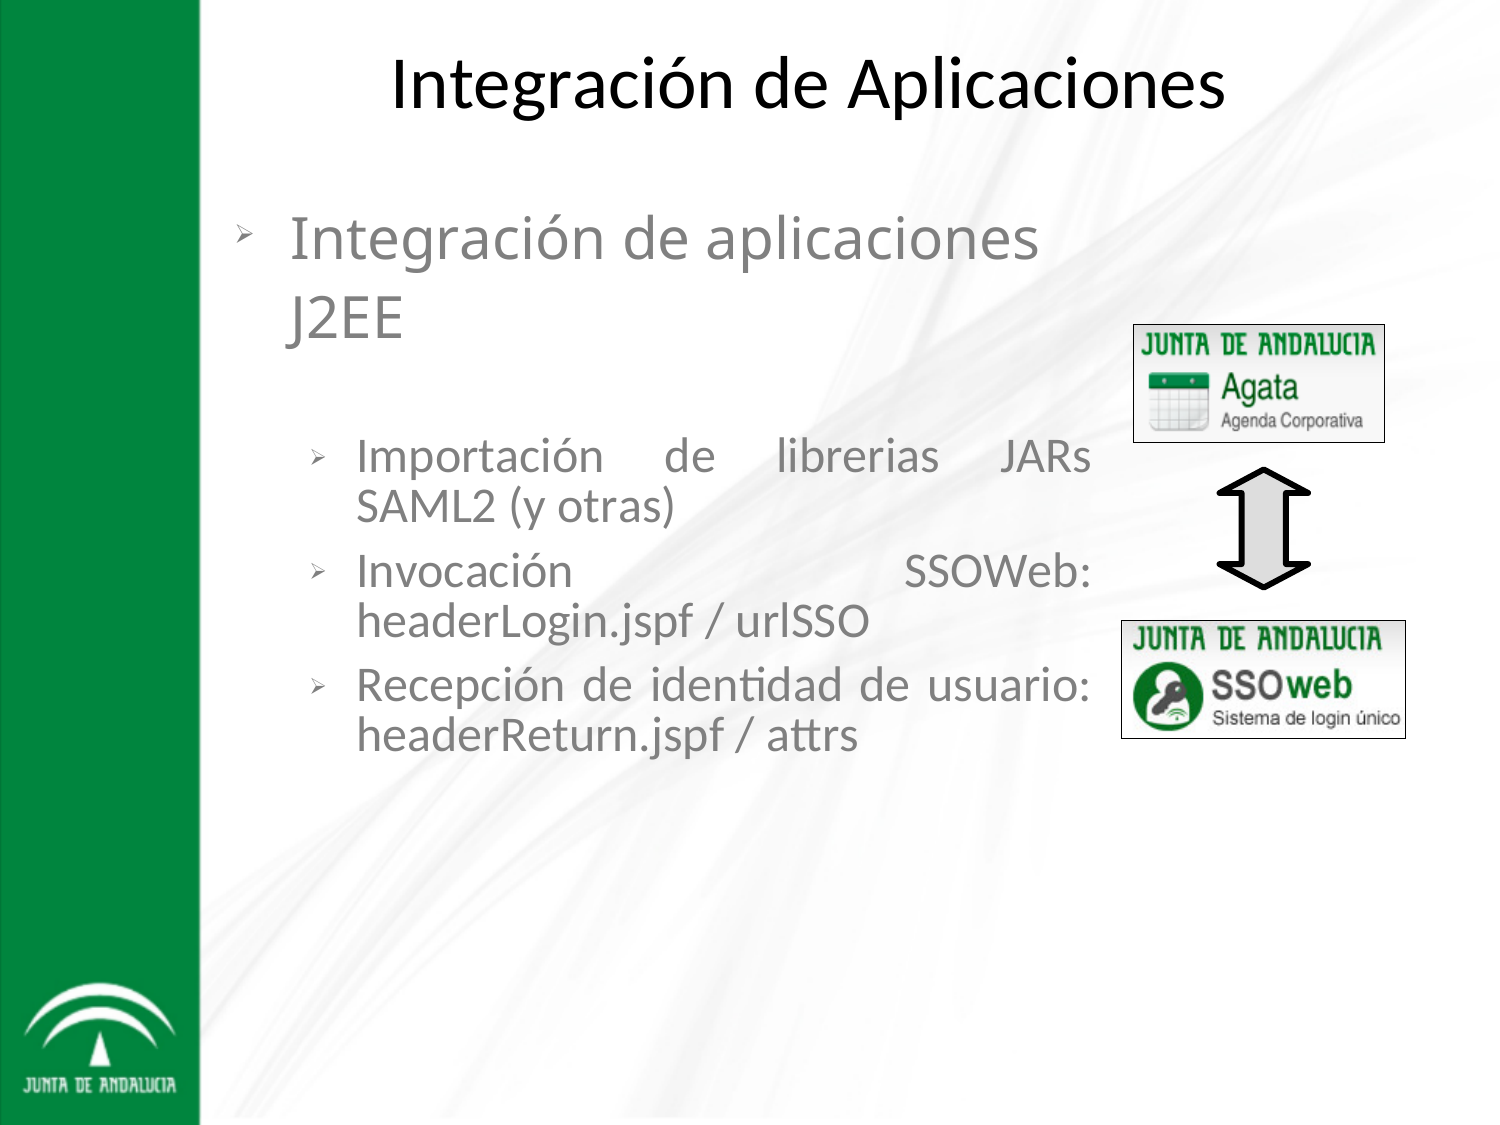

# Integración de Aplicaciones
Integración de aplicaciones J2EE
Importación de librerias JARs SAML2 (y otras)
Invocación SSOWeb: headerLogin.jspf / urlSSO
Recepción de identidad de usuario: headerReturn.jspf / attrs